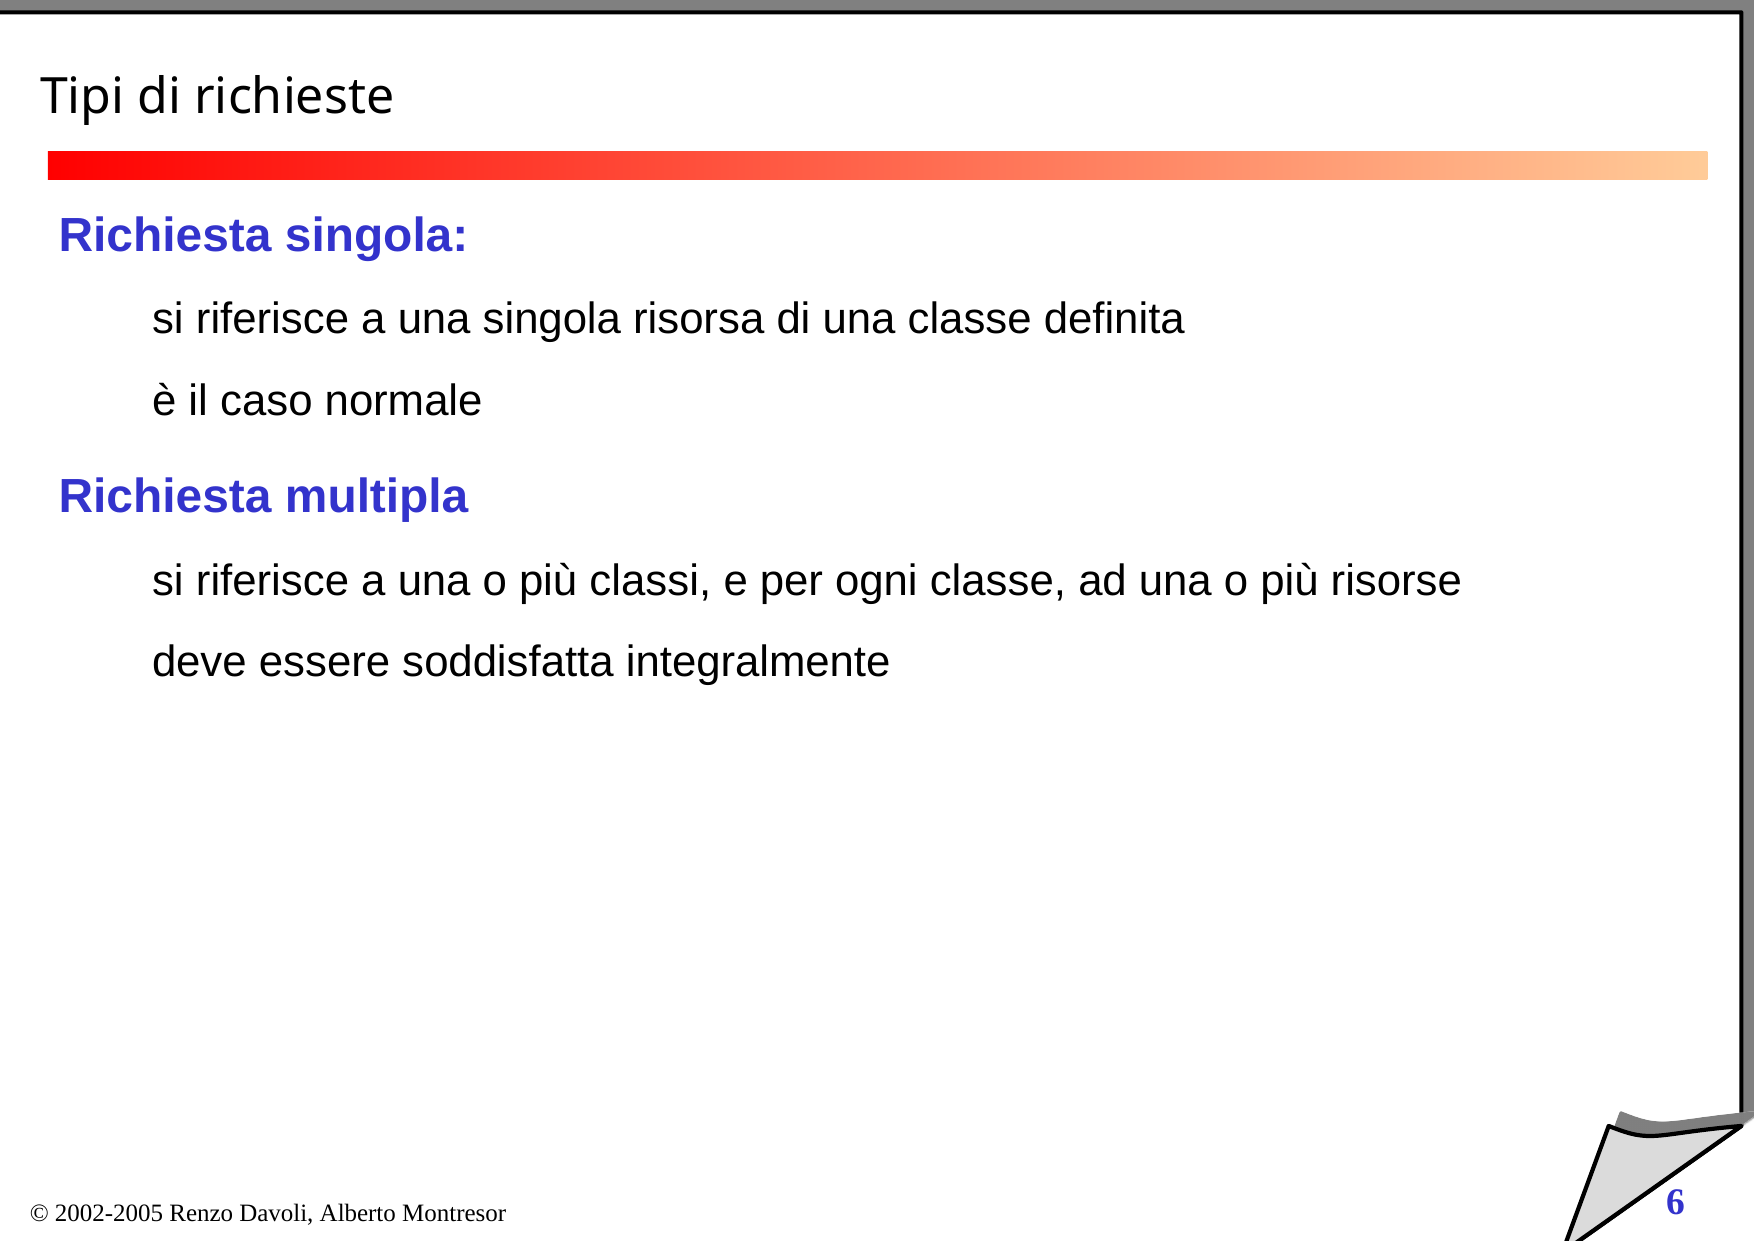

# Tipi di richieste
Richiesta singola:
si riferisce a una singola risorsa di una classe definita
è il caso normale
Richiesta multipla
si riferisce a una o più classi, e per ogni classe, ad una o più risorse
deve essere soddisfatta integralmente